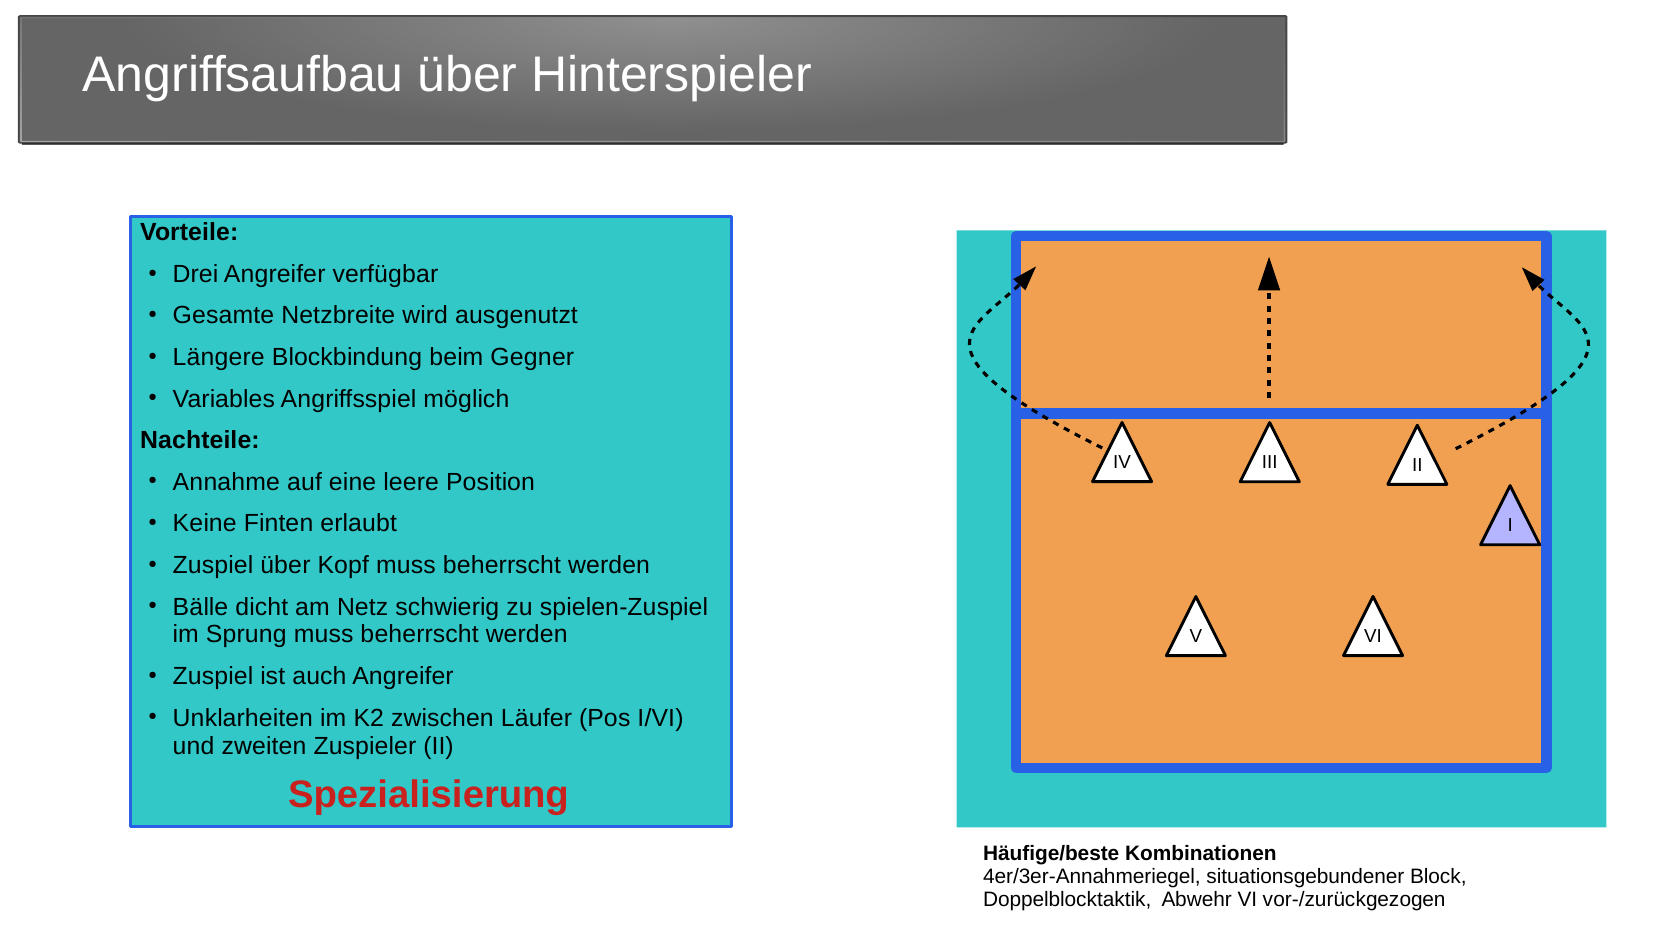

# Angriffsaufbau über Hinterspieler
Vorteile:
Drei Angreifer verfügbar
Gesamte Netzbreite wird ausgenutzt
Längere Blockbindung beim Gegner
Variables Angriffsspiel möglich
Nachteile:
Annahme auf eine leere Position
Keine Finten erlaubt
Zuspiel über Kopf muss beherrscht werden
Bälle dicht am Netz schwierig zu spielen-Zuspiel im Sprung muss beherrscht werden
Zuspiel ist auch Angreifer
Unklarheiten im K2 zwischen Läufer (Pos I/VI) und zweiten Zuspieler (II)
Spezialisierung
IV
III
II
I
VI
V
Häufige/beste Kombinationen
4er/3er-Annahmeriegel, situationsgebundener Block, Doppelblocktaktik, Abwehr VI vor-/zurückgezogen
I
I
I
I
I
I
II
II
II
III
III
III
IV
IV
IV
V
V
V
VI
VI
VI